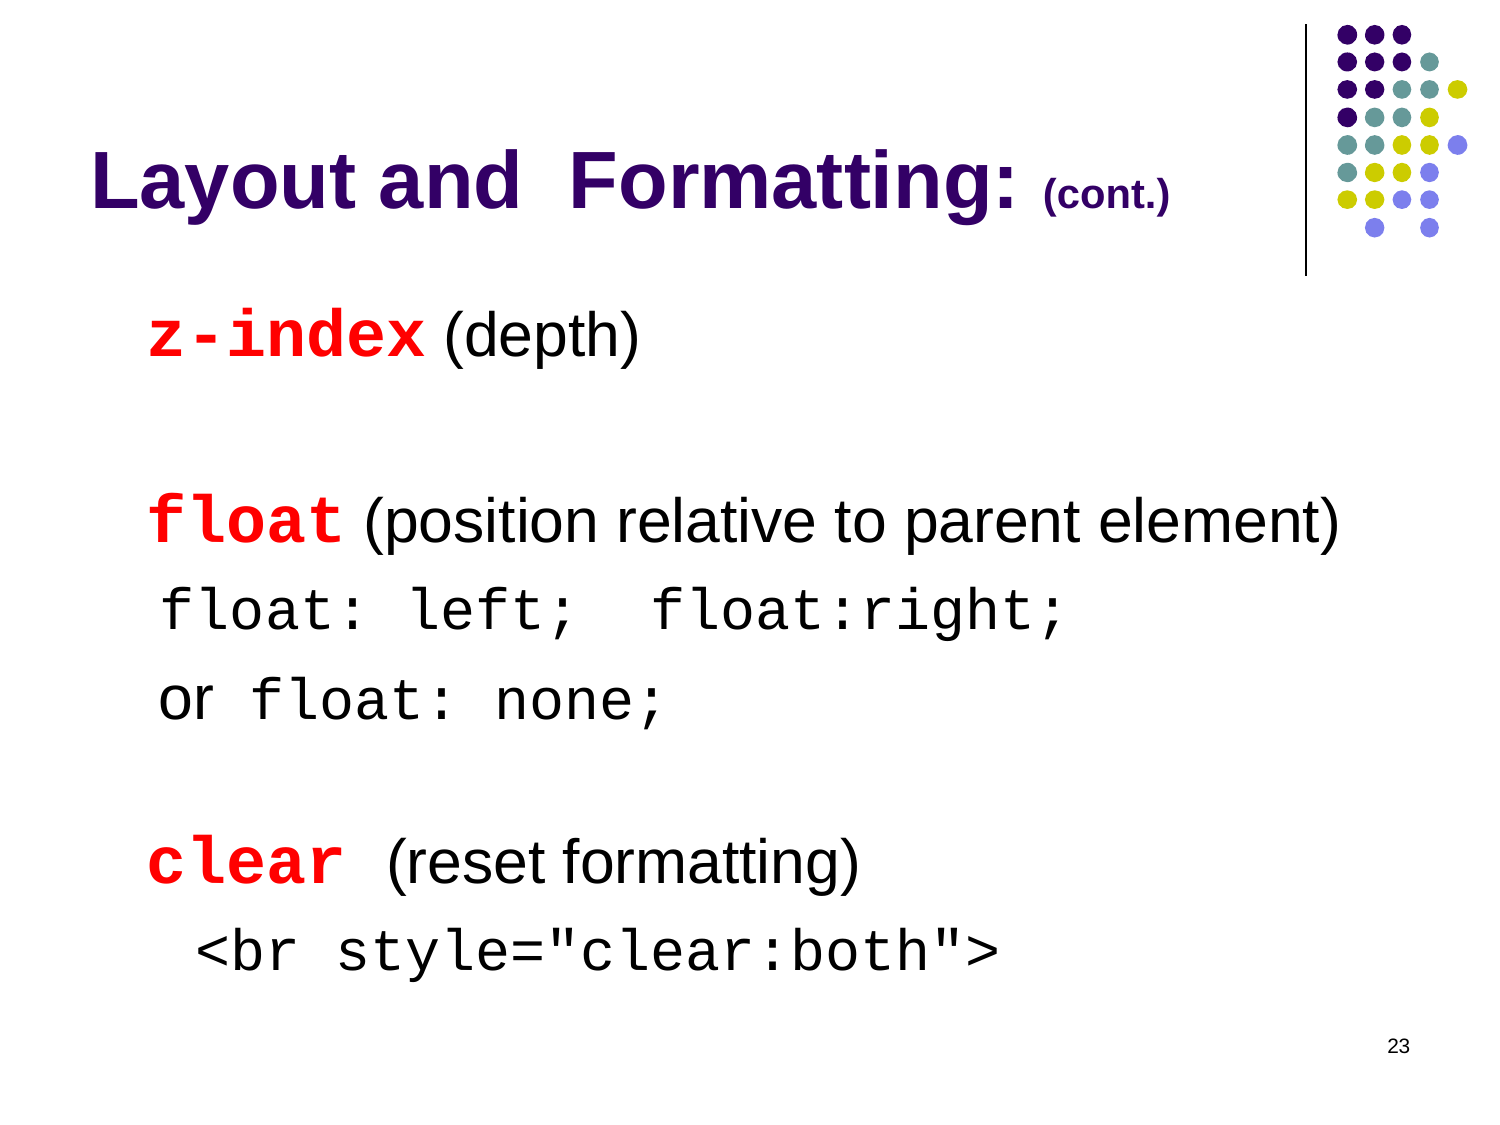

# Layout and Formatting: (cont.)
z-index (depth)
float (position relative to parent element)
 float: left; float:right;
 or float: none;
clear (reset formatting)
 <br style="clear:both">